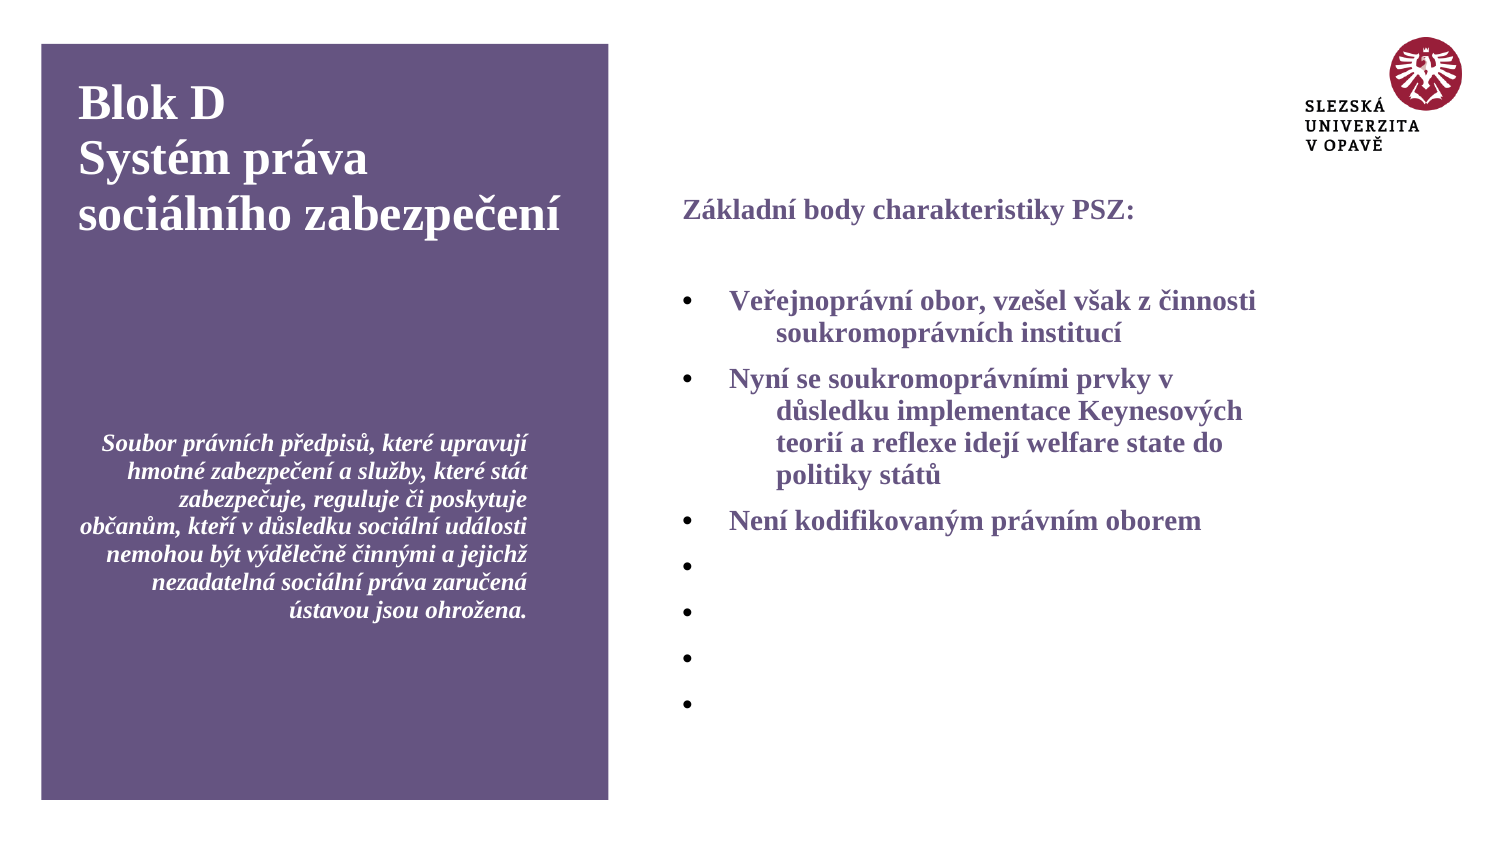

Blok D
Systém práva sociálního zabezpečení
Základní body charakteristiky PSZ:
Veřejnoprávní obor, vzešel však z činnosti soukromoprávních institucí
Nyní se soukromoprávními prvky v důsledku implementace Keynesových teorií a reflexe idejí welfare state do politiky států
Není kodifikovaným právním oborem
Soubor právních předpisů, které upravují hmotné zabezpečení a služby, které stát zabezpečuje, reguluje či poskytuje občanům, kteří v důsledku sociální události nemohou být výdělečně činnými a jejichž nezadatelná sociální práva zaručená ústavou jsou ohrožena.